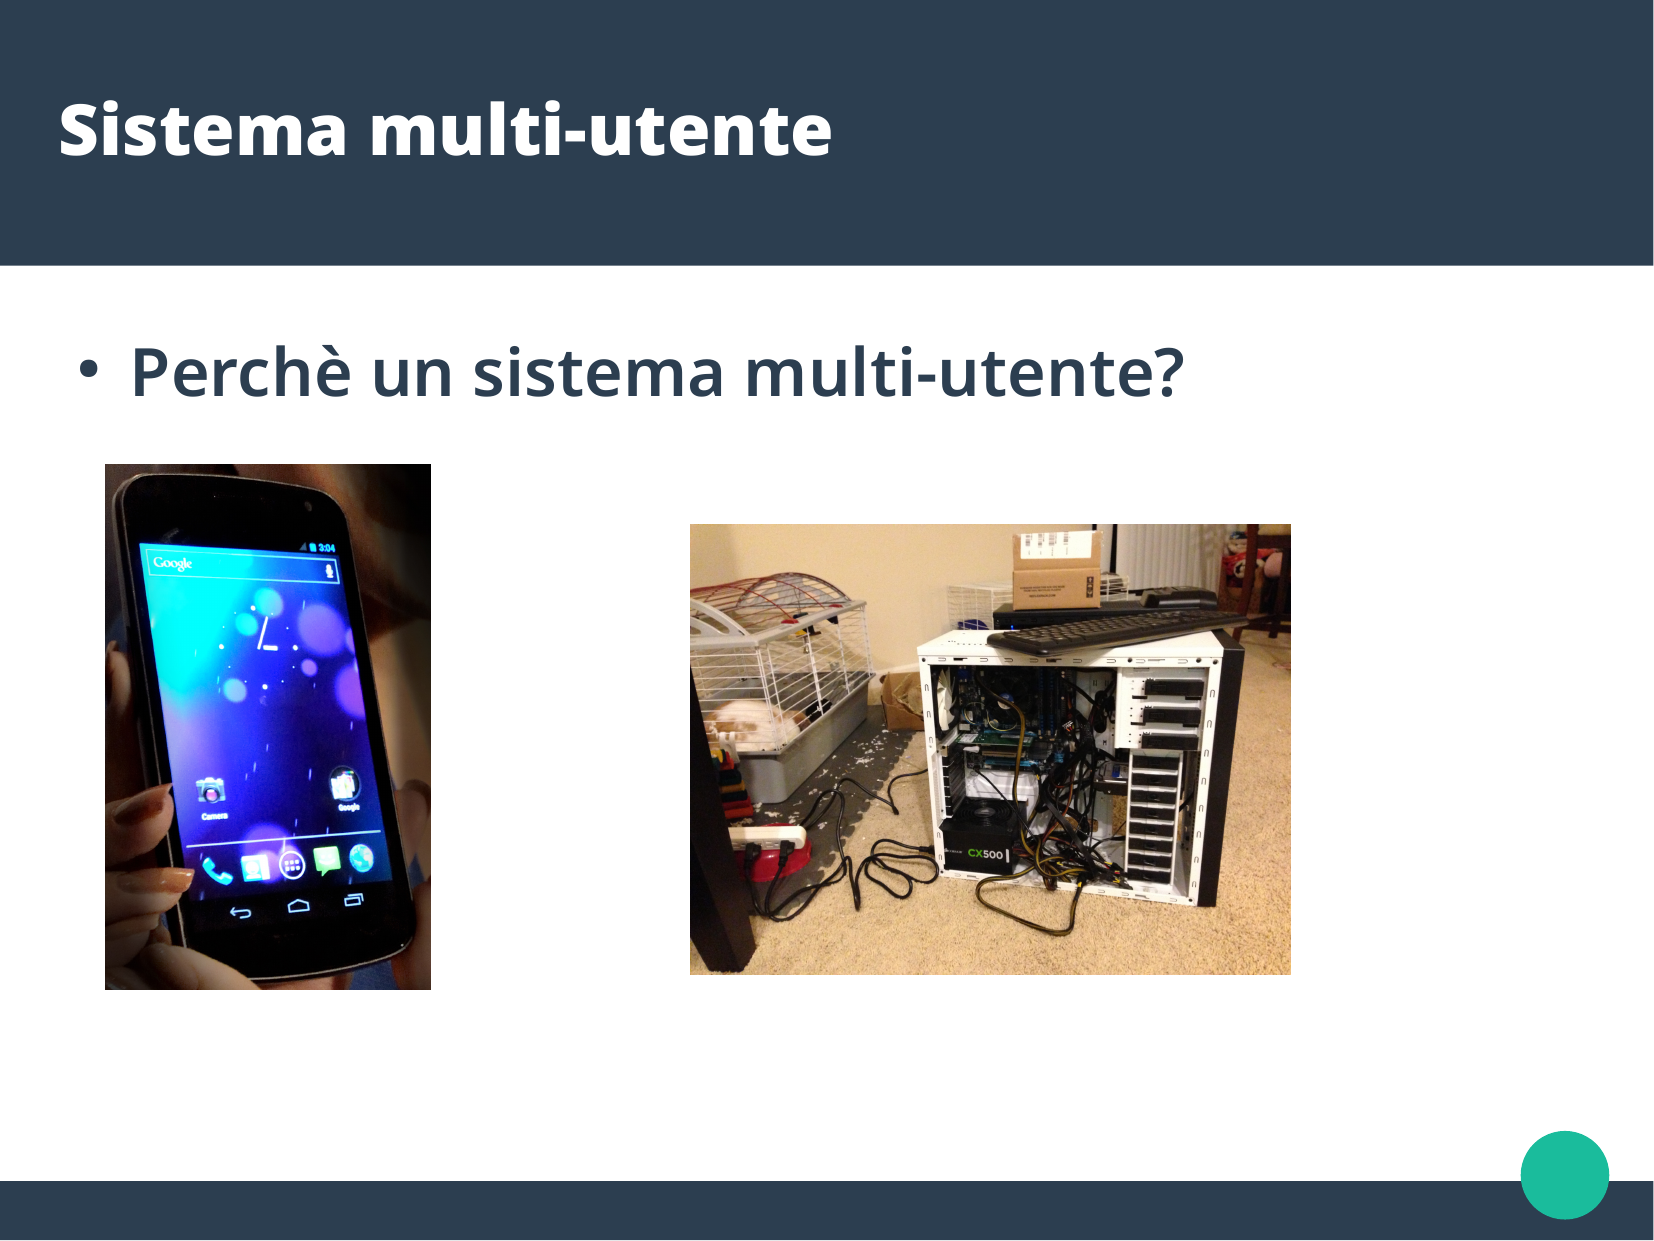

# Sistema multi-utente
Perchè un sistema multi-utente?